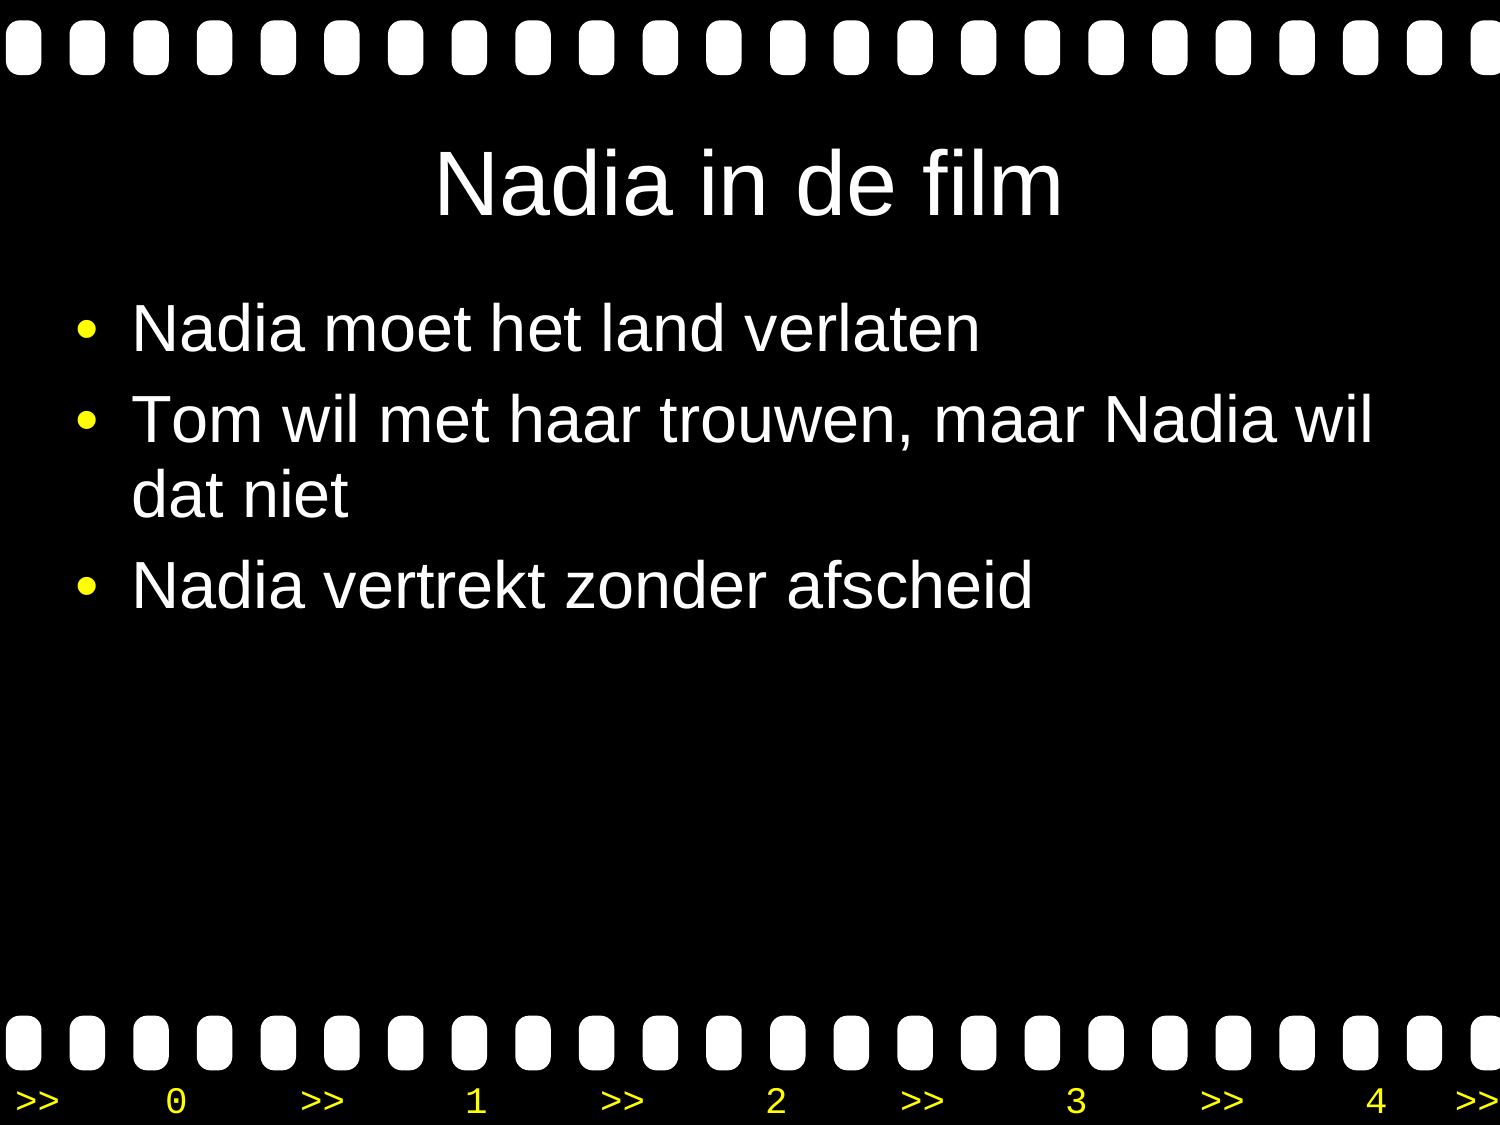

# Nadia in de film
Nadia moet het land verlaten
Tom wil met haar trouwen, maar Nadia wil dat niet
Nadia vertrekt zonder afscheid